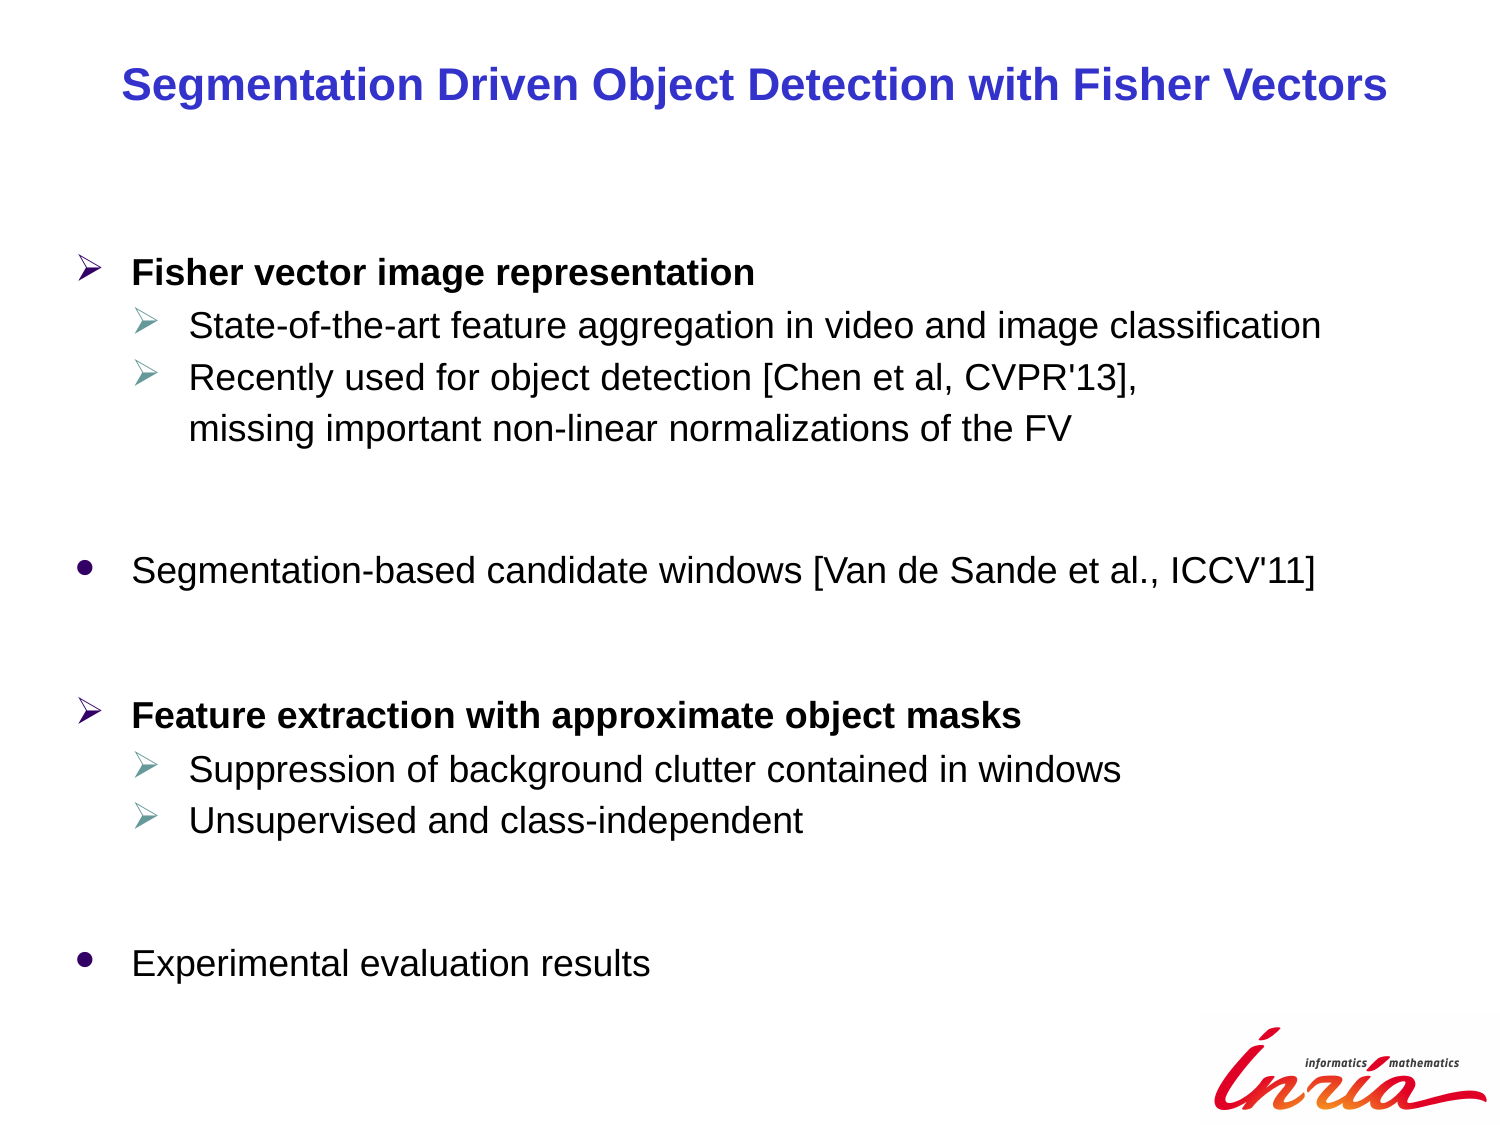

# Segmentation Driven Object Detection with Fisher Vectors
Fisher vector image representation
State-of-the-art feature aggregation in video and image classification
Recently used for object detection [Chen et al, CVPR'13],
missing important non-linear normalizations of the FV
Segmentation-based candidate windows [Van de Sande et al., ICCV'11]
Feature extraction with approximate object masks
Suppression of background clutter contained in windows
Unsupervised and class-independent
Experimental evaluation results